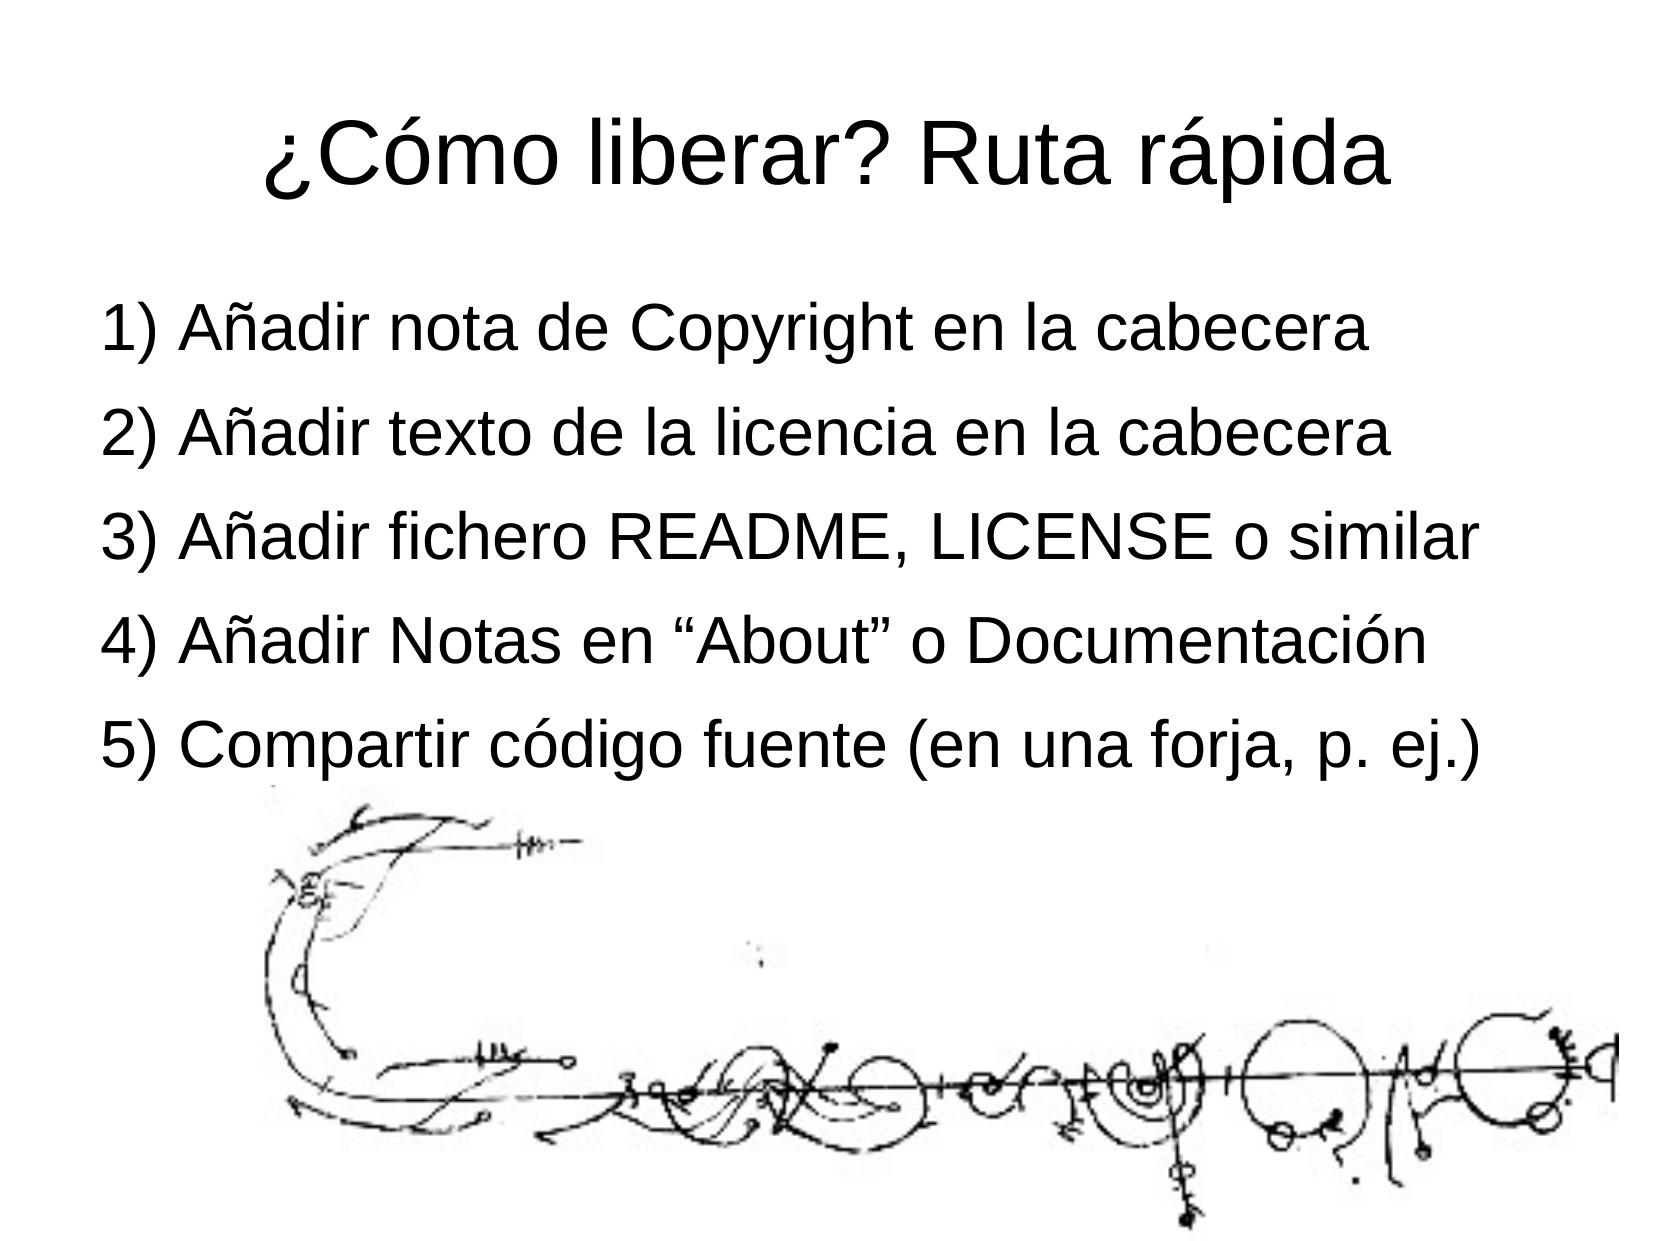

# ¿Cómo liberar? Ruta rápida
 Añadir nota de Copyright en la cabecera
 Añadir texto de la licencia en la cabecera
 Añadir fichero README, LICENSE o similar
 Añadir Notas en “About” o Documentación
 Compartir código fuente (en una forja, p. ej.)